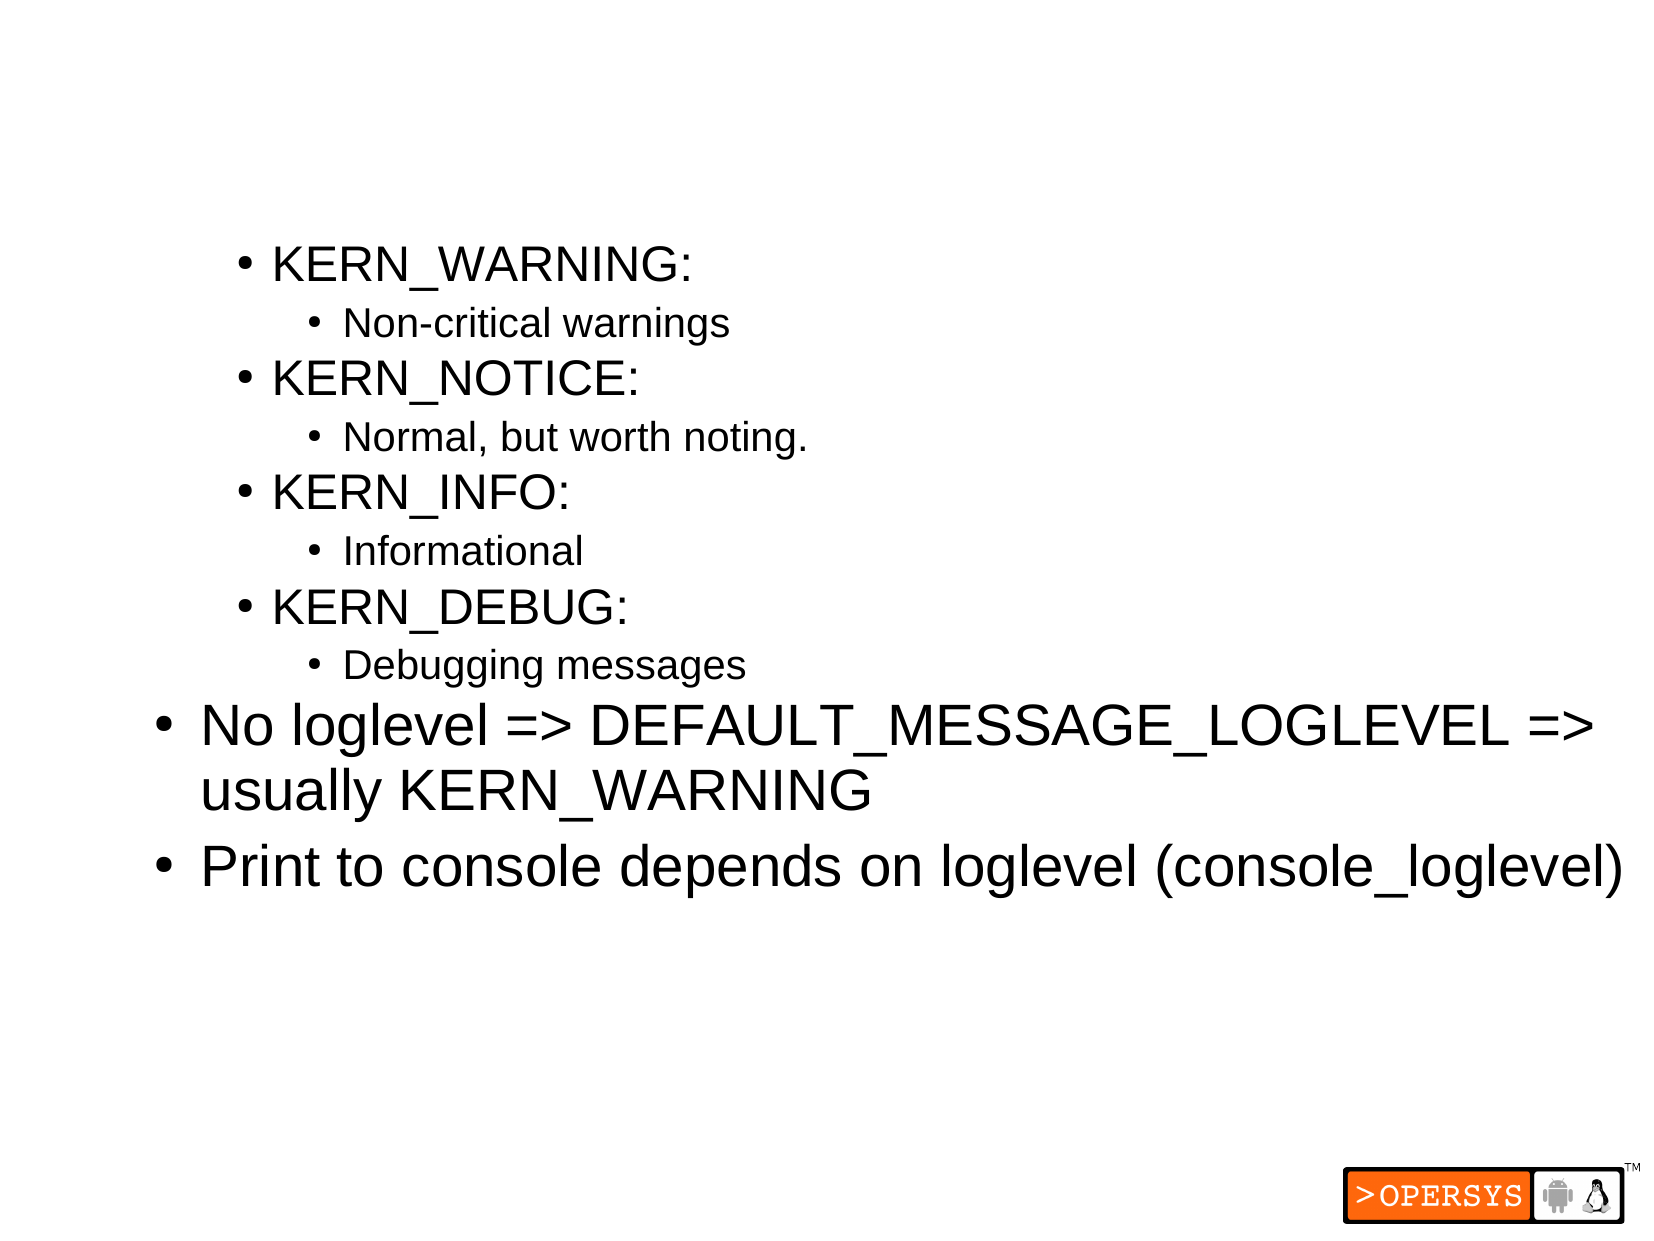

# KERN_WARNING:
Non-critical warnings
KERN_NOTICE:
Normal, but worth noting.
KERN_INFO:
Informational
KERN_DEBUG:
Debugging messages
No loglevel => DEFAULT_MESSAGE_LOGLEVEL => usually KERN_WARNING
Print to console depends on loglevel (console_loglevel)